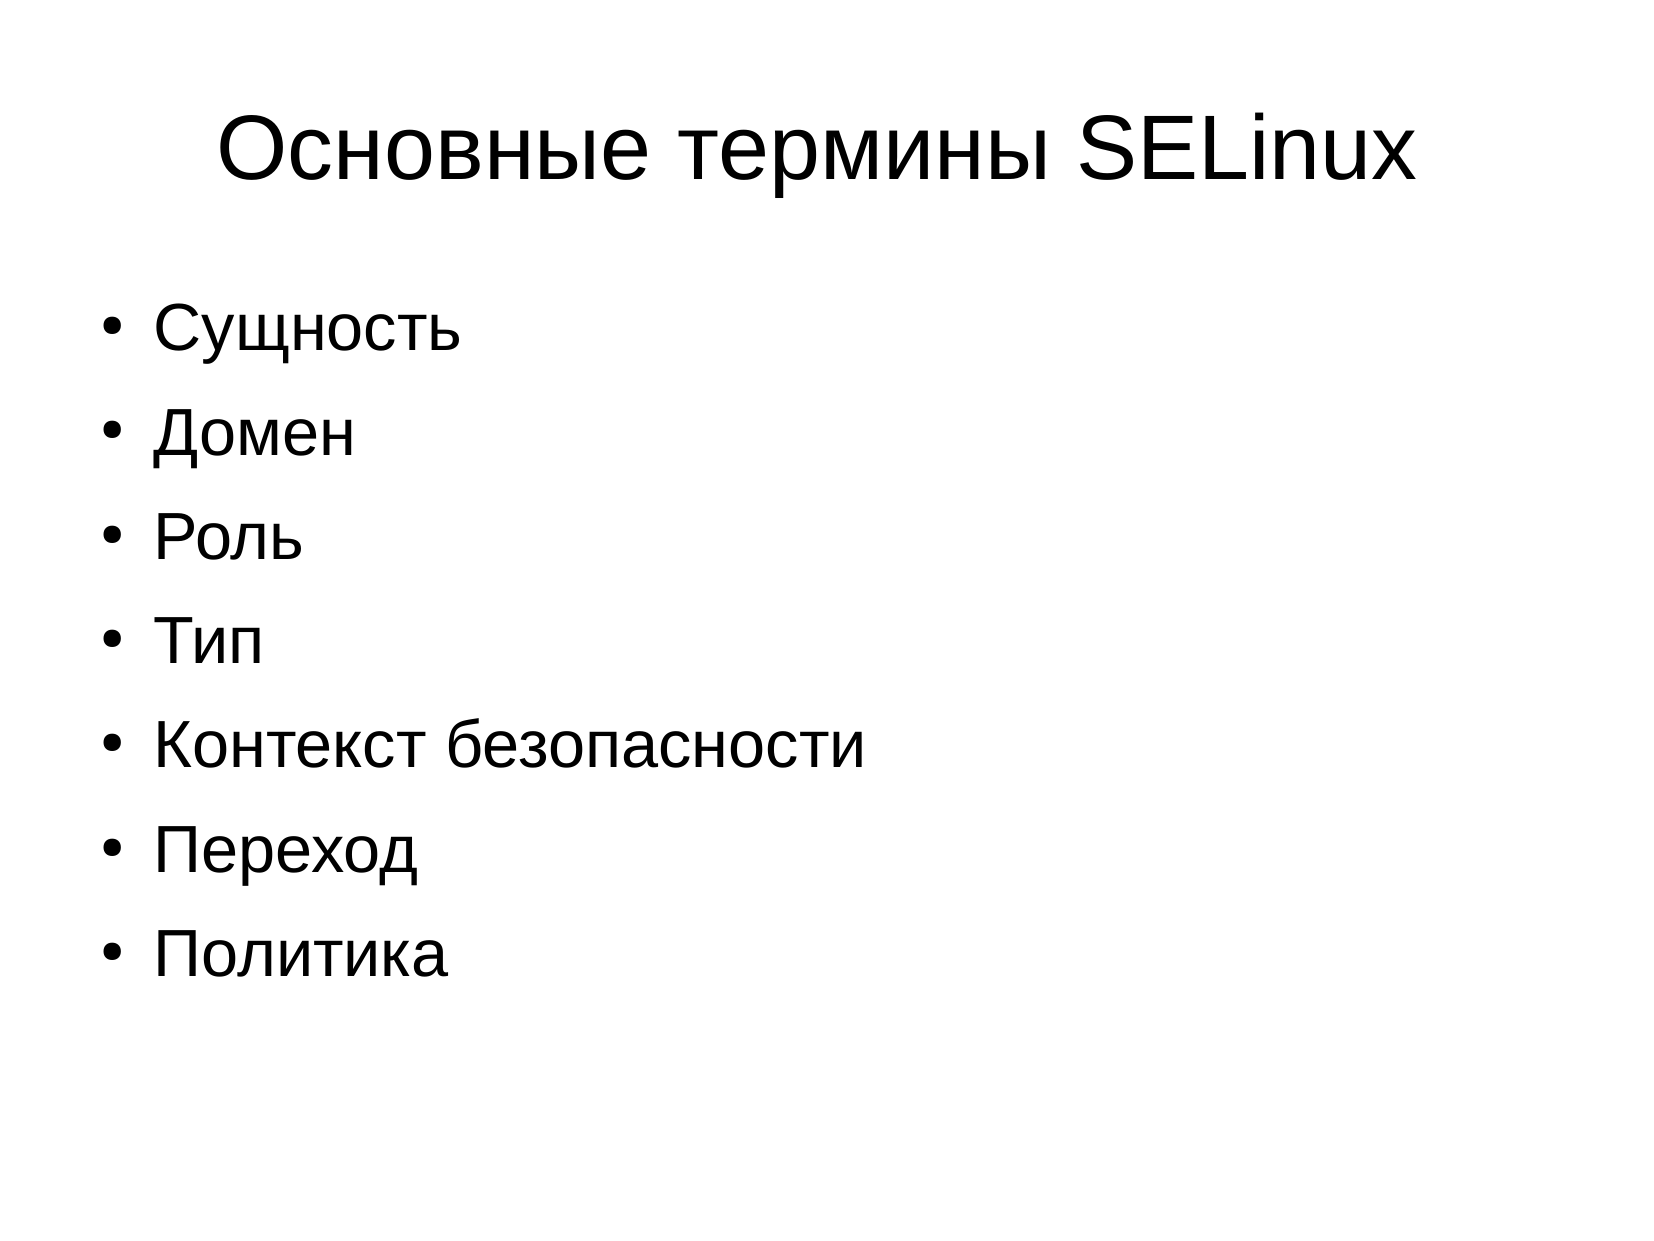

Основные термины SELinux
# Сущность
Домен
Роль
Тип
Контекст безопасности
Переход
Политика